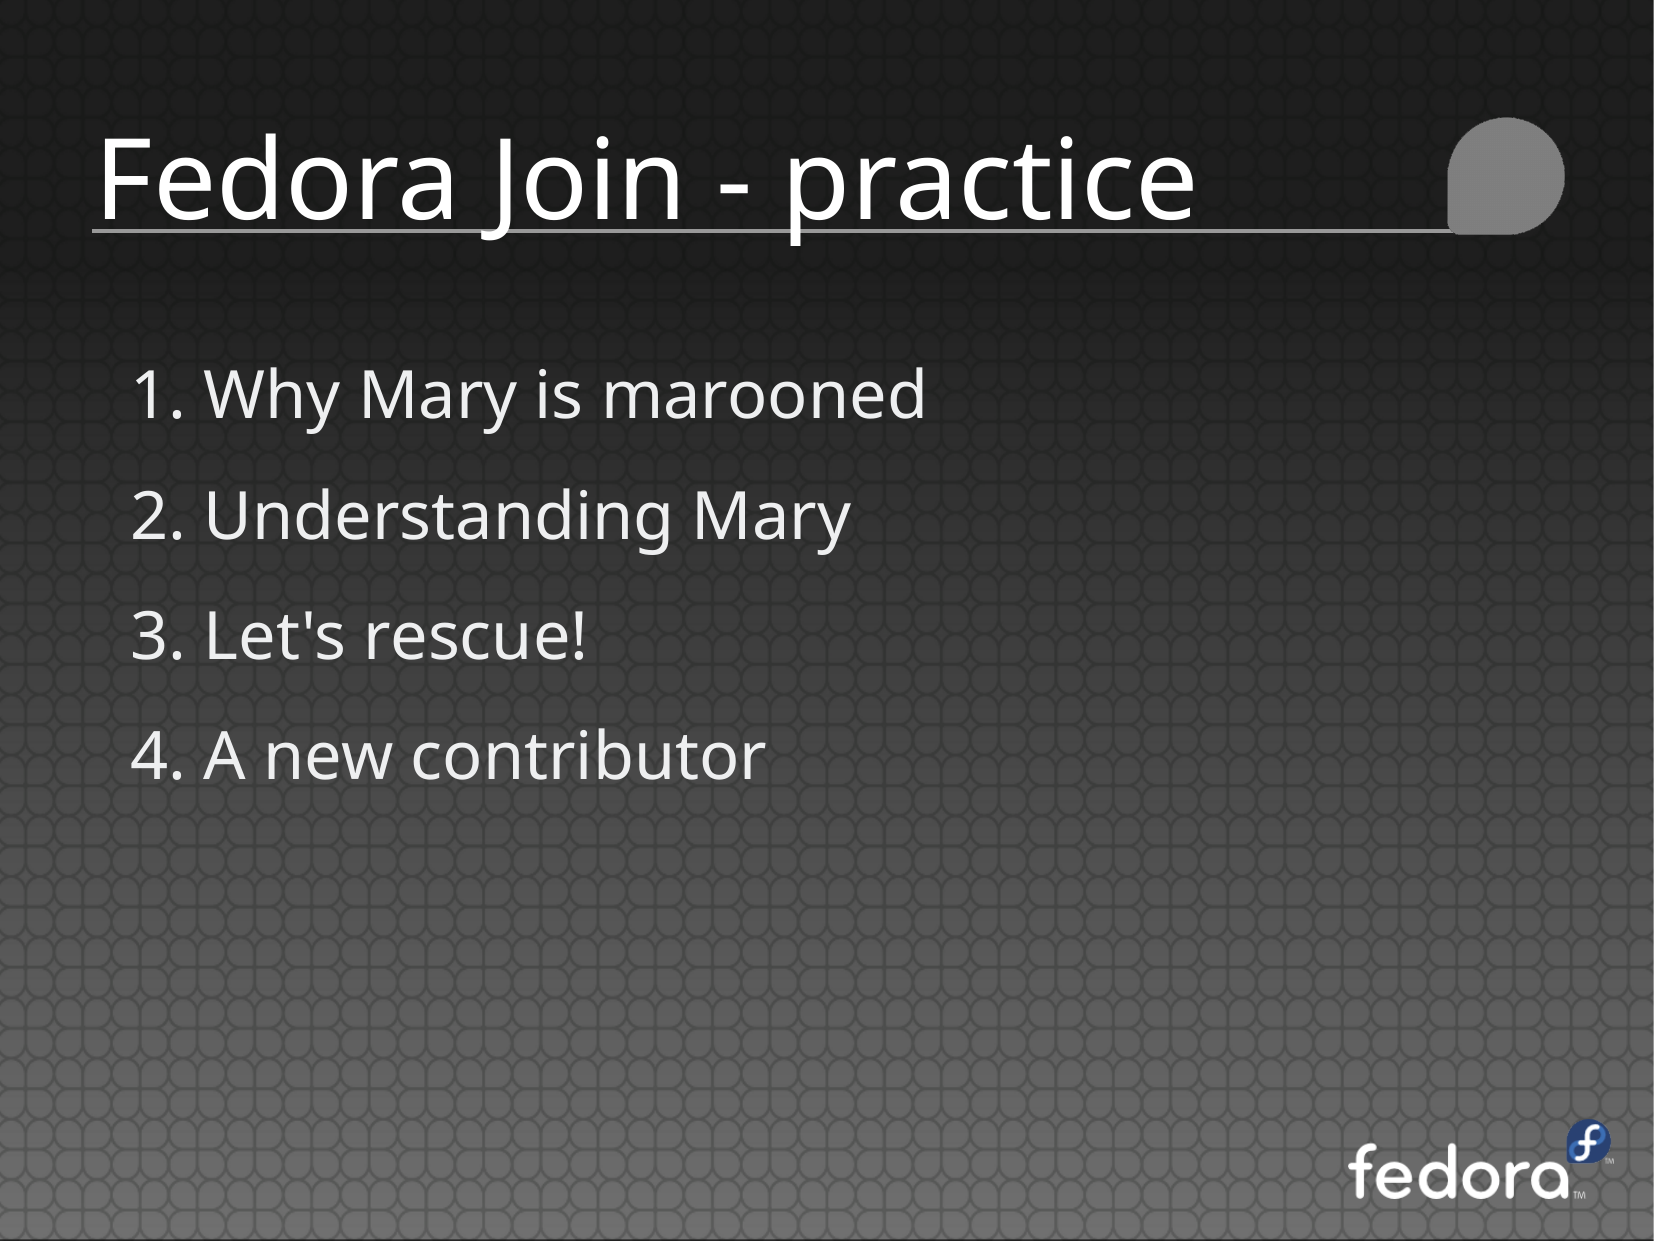

# Fedora Join - practice
 Why Mary is marooned
 Understanding Mary
 Let's rescue!
 A new contributor